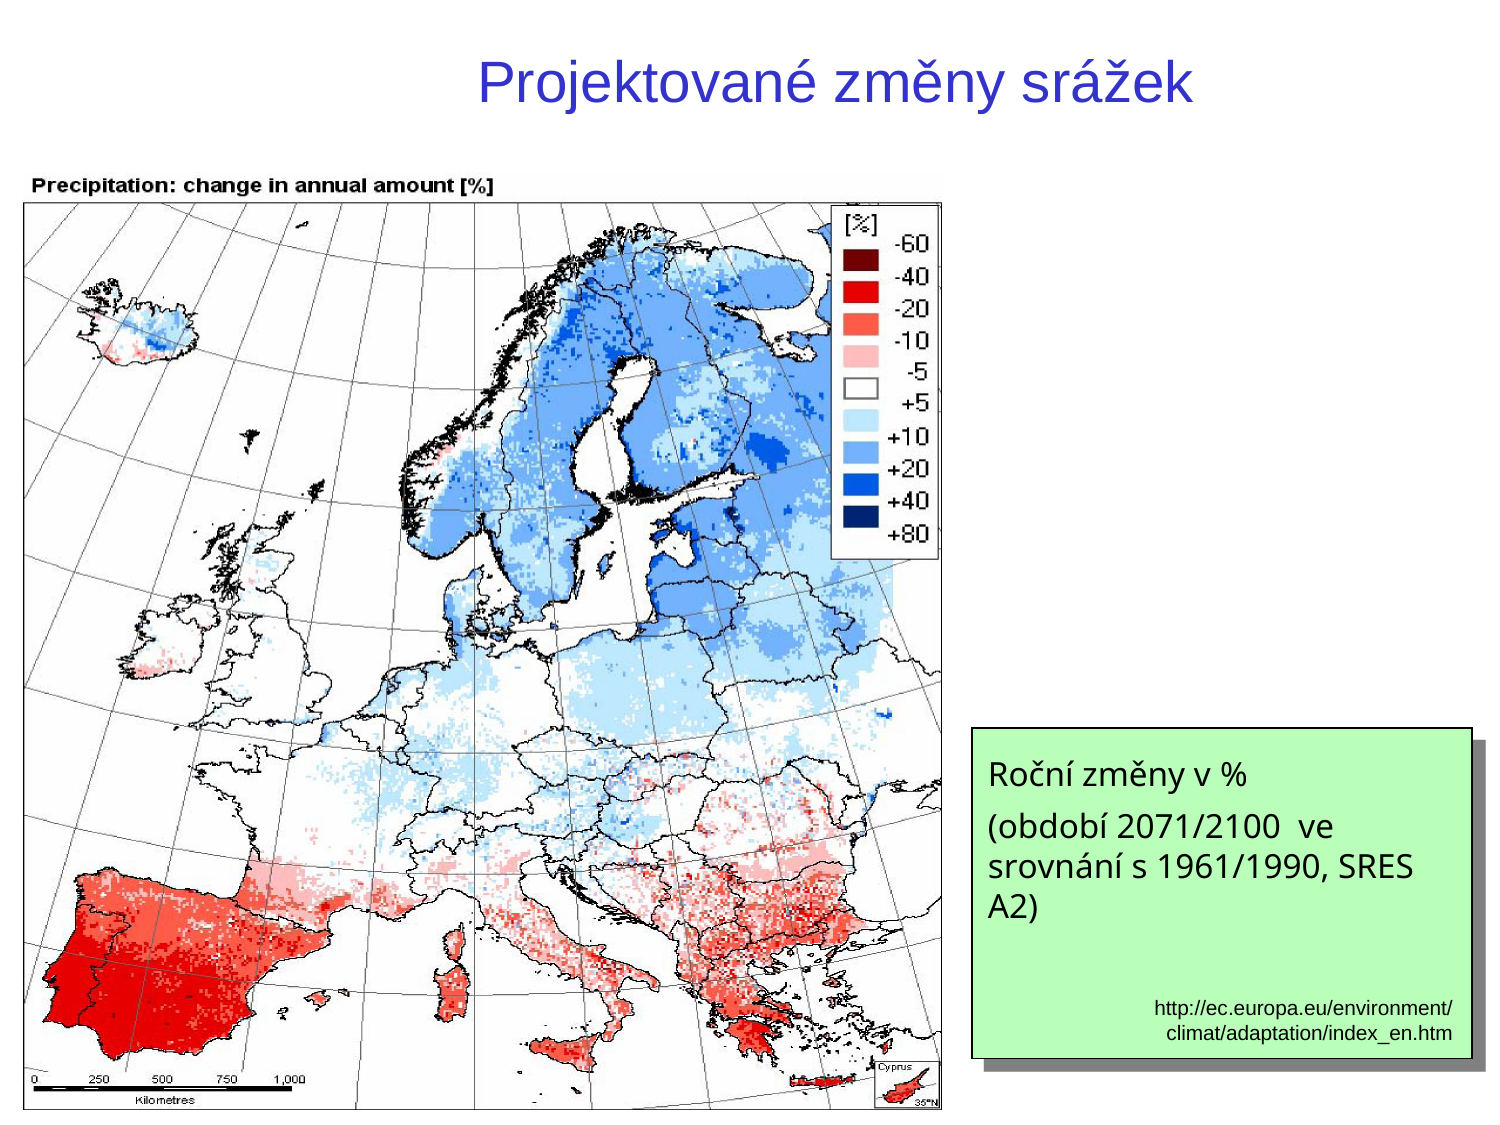

Projektované změny srážek
#
Roční změny v %
(období 2071/2100 ve srovnání s 1961/1990, SRES A2)
http://ec.europa.eu/environment/
climat/adaptation/index_en.htm